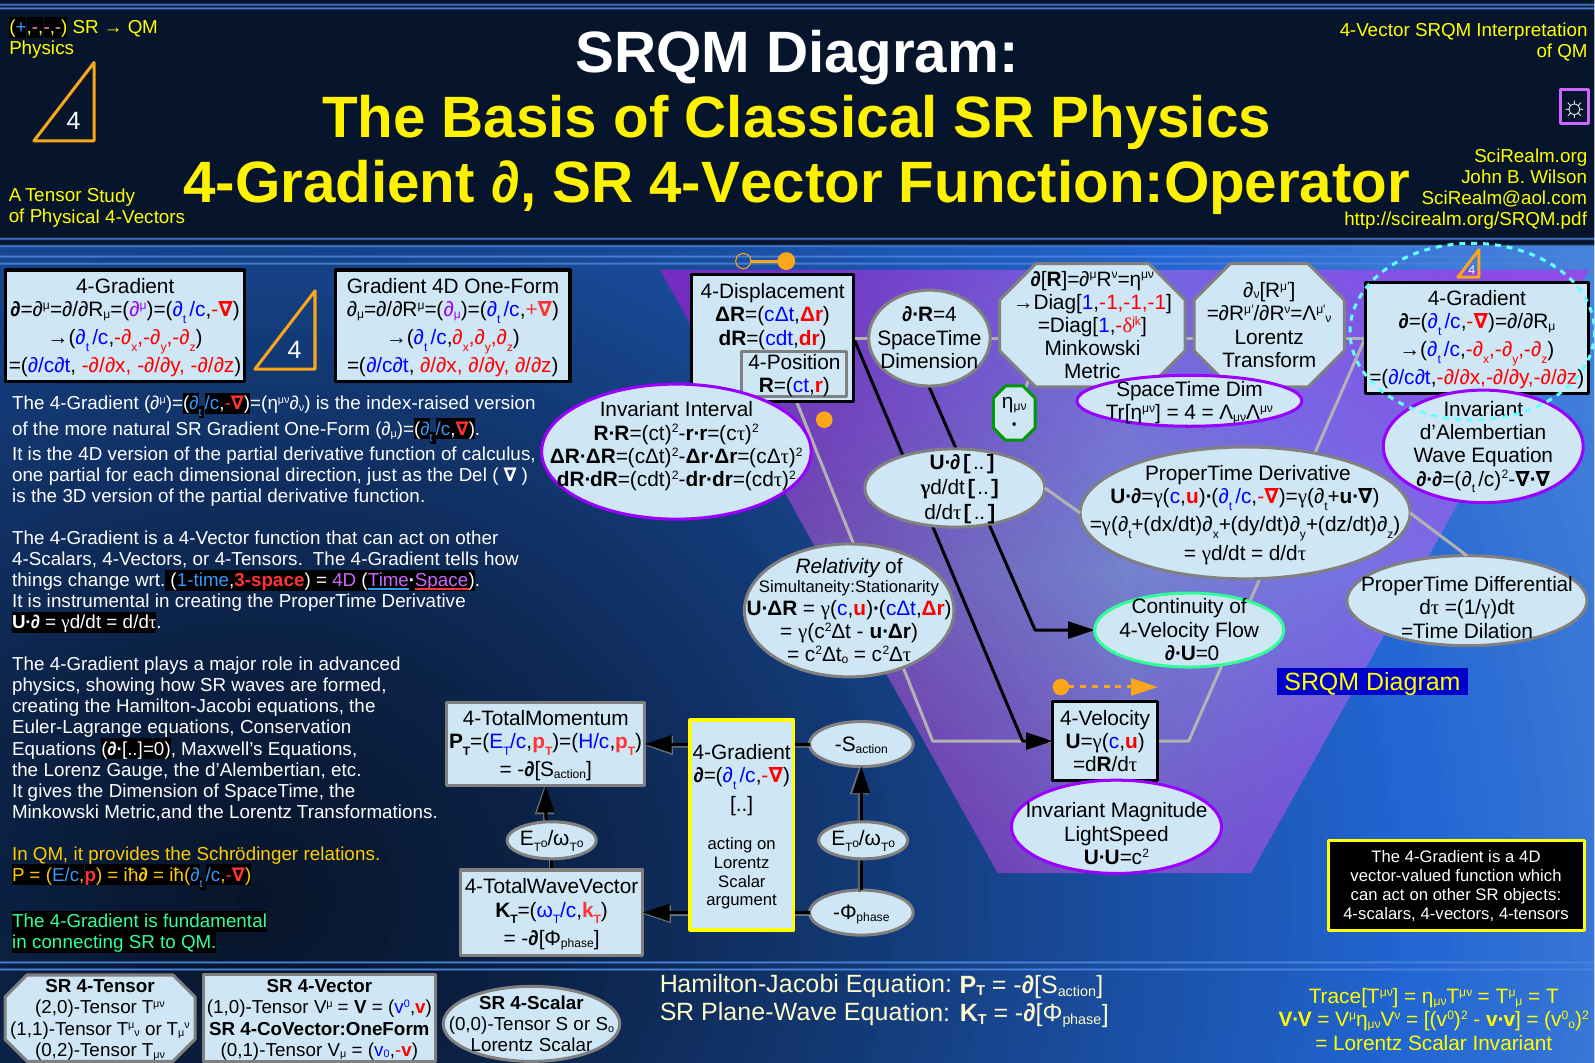

(+,-,-,-) SR → QM
Physics
A Tensor Study
of Physical 4-Vectors
4-Vector SRQM Interpretation
of QM
SciRealm.org
John B. Wilson
SciRealm@aol.com
http://scirealm.org/SRQM.pdf
# SRQM Diagram: The Basis of Classical SR Physics 4-Gradient ∂, SR 4-Vector Function:Operator
4
☼
4
∂[R]=∂μRν=ημν
→Diag[1,-1,-1,-1]
=Diag[1,-δjk]
Minkowski
Metric
∂ν[Rμ′]
=∂Rμ′/∂Rν=Λμ'ν
Lorentz
Transform
4-Displacement
ΔR=(cΔt,Δr)
dR=(cdt,dr)
4-Gradient
∂=(∂t /c,-∇)=∂/∂Rμ
→(∂t /c,-∂x,-∂y,-∂z)
=(∂/c∂t,-∂/∂x,-∂/∂y,-∂/∂z)
∂∙R=4
SpaceTime
Dimension
4-Position
R=(ct,r)
SpaceTime Dim
Tr[ημν] = 4 = ΛμνΛμν
Invariant Interval
R∙R=(ct)2-r∙r=(cτ)2
ΔR∙ΔR=(cΔt)2-Δr∙Δr=(cΔτ)2
dR∙dR=(cdt)2-dr∙dr=(cdτ)2
 ημν
∙
Invariant
d’Alembertian
Wave Equation
∂∙∂=(∂t /c)2-∇∙∇
 ProperTime Derivative
U∙∂=γ(c,u)∙(∂t /c,-∇)=γ(∂t+u∙∇)
=γ(∂t+(dx/dt)∂x+(dy/dt)∂y+(dz/dt)∂z)
= γd/dt = d/dτ
 U∙∂[..]
 γd/dt[..]
 d/dτ[..]
Relativity of
Simultaneity:Stationarity
U∙ΔR = γ(c,u)∙(cΔt,Δr)
= γ(c2Δt - u∙Δr)
= c2Δto = c2Δτ
ProperTime Differential
dτ =(1/γ)dt
=Time Dilation
Continuity of
4-Velocity Flow
 ∂∙U=0
4-Velocity
U=γ(c,u)
=dR/dτ
Invariant Magnitude
LightSpeed
U∙U=c2
4-Gradient
∂=∂μ=∂/∂Rμ=(∂μ)=(∂t /c,-∇)
→(∂t /c,-∂x,-∂y,-∂z)
=(∂/c∂t, -∂/∂x, -∂/∂y, -∂/∂z)
Gradient 4D One-Form
∂μ=∂/∂Rμ=(∂μ)=(∂t /c,+∇)
→(∂t /c,∂x,∂y,∂z)
=(∂/c∂t, ∂/∂x, ∂/∂y, ∂/∂z)
4
The 4-Gradient (∂μ)=(∂t /c,-∇)=(ημν∂ν) is the index-raised version of the more natural SR Gradient One-Form (∂μ)=(∂t /c,∇).
It is the 4D version of the partial derivative function of calculus, one partial for each dimensional direction, just as the Del ( ∇ ) is the 3D version of the partial derivative function.
The 4-Gradient is a 4-Vector function that can act on other
4-Scalars, 4-Vectors, or 4-Tensors. The 4-Gradient tells how things change wrt. (1-time,3-space) = 4D (Time·Space).
It is instrumental in creating the ProperTime Derivative
U∙∂ = γd/dt = d/dτ.
The 4-Gradient plays a major role in advanced
physics, showing how SR waves are formed,
creating the Hamilton-Jacobi equations, the
Euler-Lagrange equations, Conservation
Equations (∂∙[..]=0), Maxwell’s Equations,
the Lorenz Gauge, the d’Alembertian, etc.
It gives the Dimension of SpaceTime, the
Minkowski Metric,and the Lorentz Transformations.
In QM, it provides the Schrödinger relations.
P = (E/c,p) = iћ∂ = iћ(∂t /c,-∇)
The 4-Gradient is fundamental
in connecting SR to QM.
 SRQM Diagram
4-TotalMomentum
PT=(ET/c,pT)=(H/c,pT)
= -∂[Saction]
4-Gradient
∂=(∂t /c,-∇)
[..]
acting on
Lorentz
Scalar
argument
-Saction
ETo/ωTo
ETo/ωTo
The 4-Gradient is a 4D
vector-valued function which can act on other SR objects:
4-scalars, 4-vectors, 4-tensors
4-TotalWaveVector
KT=(ωT/c,kT)
= -∂[Φphase]
-Φphase
Hamilton-Jacobi Equation: PT = -∂[Saction]
SR Plane-Wave Equation: 	KT = -∂[Φphase]
SR 4-Tensor
(2,0)-Tensor Tμν
(1,1)-Tensor Tμν or Tμν
(0,2)-Tensor Tμν
SR 4-Vector
(1,0)-Tensor Vμ = V = (v0,v)
SR 4-CoVector:OneForm
(0,1)-Tensor Vμ = (v0,-v)
Trace[Tμν] = ημνTμν = Tμμ = T
V∙V = VμημνVν = [(v0)2 - v∙v] = (v0o)2
= Lorentz Scalar Invariant
SR 4-Scalar
(0,0)-Tensor S or So
Lorentz Scalar